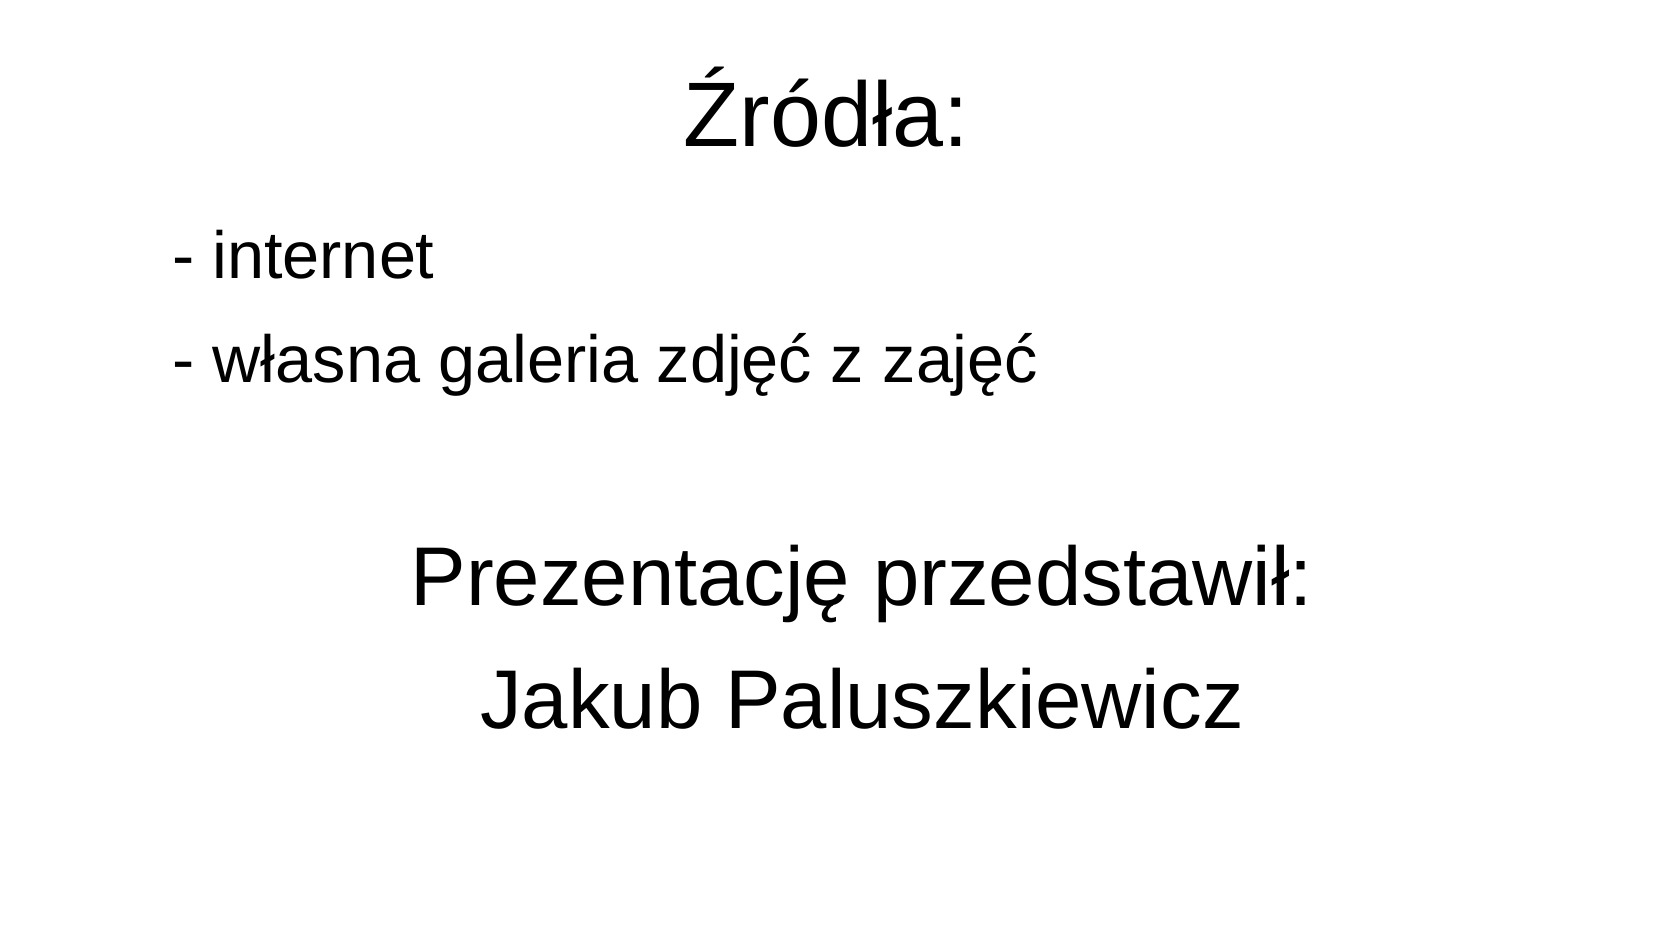

# Źródła:
 - internet
 - własna galeria zdjęć z zajęć
Prezentację przedstawił:
Jakub Paluszkiewicz